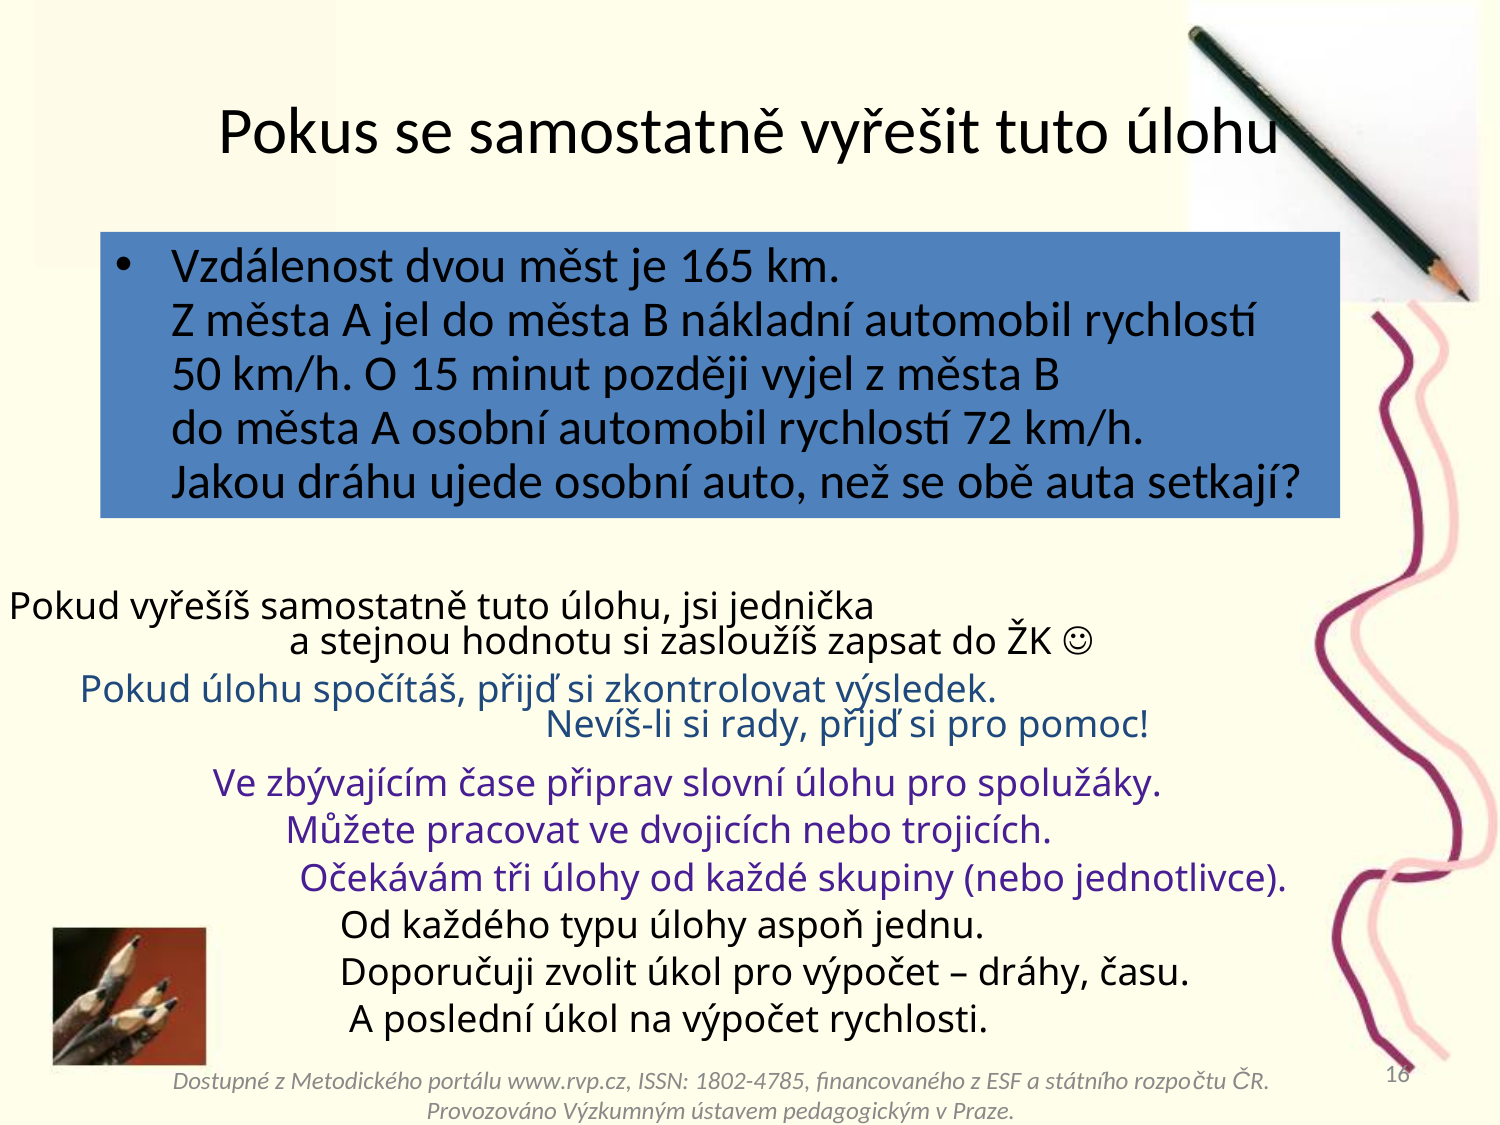

# Pokus se samostatně vyřešit tuto úlohu
Vzdálenost dvou měst je 165 km.
Z města A jel do města B nákladní automobil rychlostí
50 km/h. O 15 minut později vyjel z města B
do města A osobní automobil rychlostí 72 km/h.
Jakou dráhu ujede osobní auto, než se obě auta setkají?
Pokud vyřešíš samostatně tuto úlohu, jsi jednička
a stejnou hodnotu si zasloužíš zapsat do ŽK 
Pokud úlohu spočítáš, přijď si zkontrolovat výsledek.
Nevíš-li si rady, přijď si pro pomoc!
Ve zbývajícím čase připrav slovní úlohu pro spolužáky.
Můžete pracovat ve dvojicích nebo trojicích.
Očekávám tři úlohy od každé skupiny (nebo jednotlivce).
Od každého typu úlohy aspoň jednu.
Doporučuji zvolit úkol pro výpočet – dráhy, času.
A poslední úkol na výpočet rychlosti.
16
Dostupné z Metodického portálu www.rvp.cz, ISSN: 1802-4785, financovaného z ESF a státního rozpočtu ČR. Provozováno Výzkumným ústavem pedagogickým v Praze.